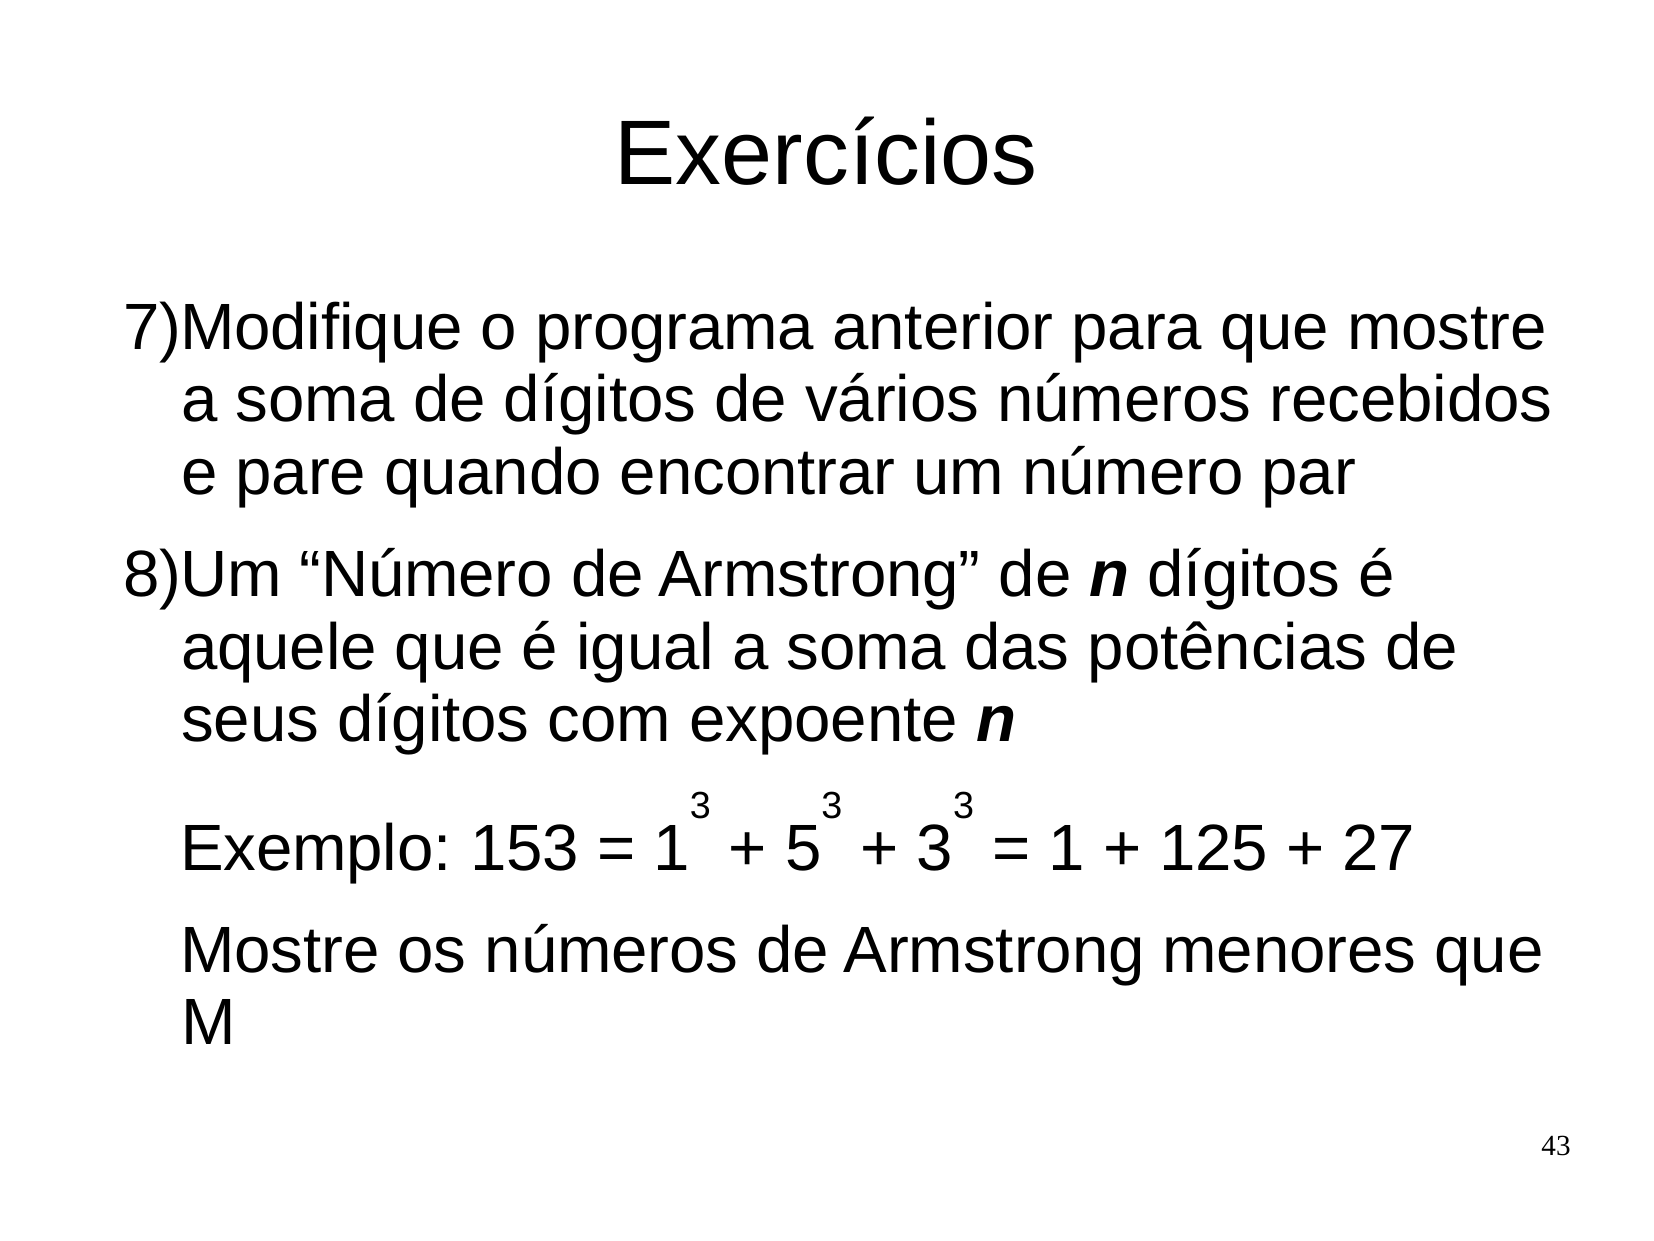

# Exercícios
Modifique o programa anterior para que mostre a soma de dígitos de vários números recebidos e pare quando encontrar um número par
Um “Número de Armstrong” de n dígitos é aquele que é igual a soma das potências de seus dígitos com expoente n
Exemplo: 153 = 13 + 53 + 33 = 1 + 125 + 27
Mostre os números de Armstrong menores que M
43